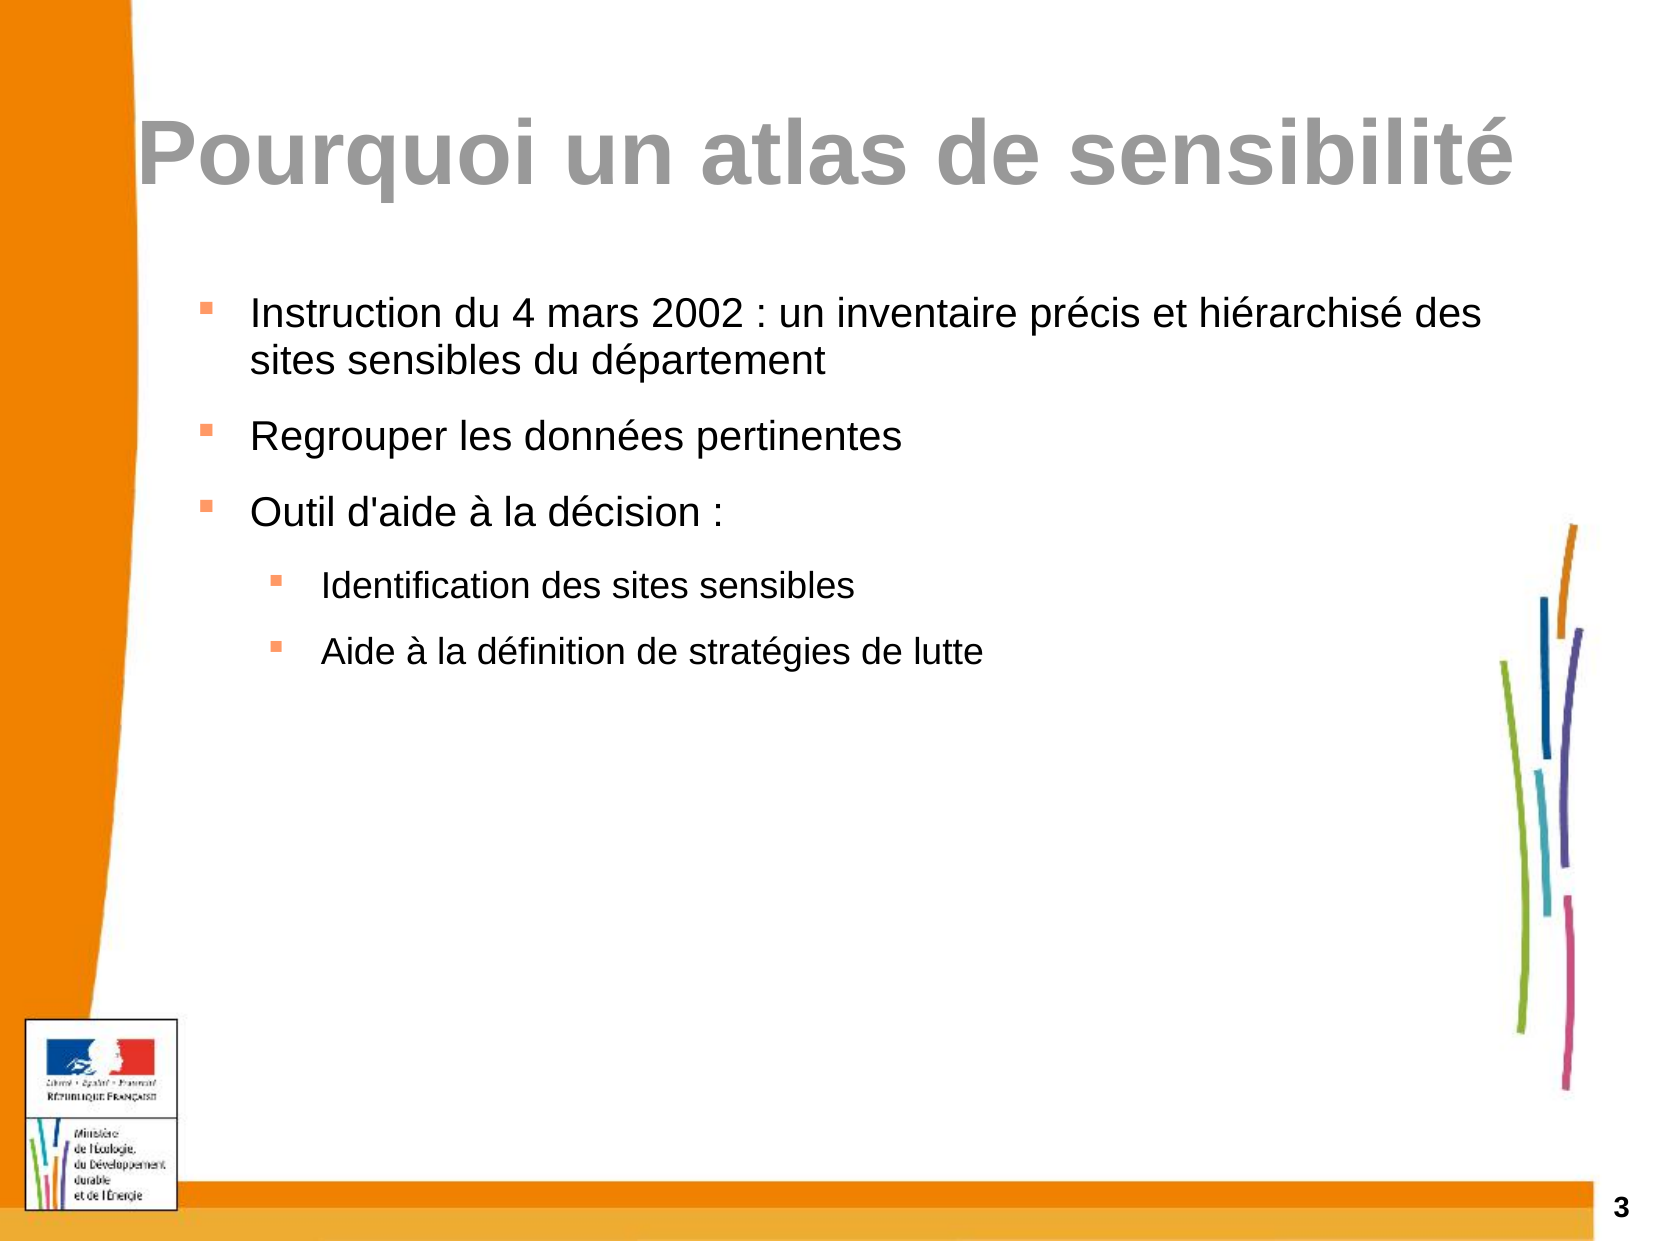

# Pourquoi un atlas de sensibilité
Instruction du 4 mars 2002 : un inventaire précis et hiérarchisé des sites sensibles du département
Regrouper les données pertinentes
Outil d'aide à la décision :
Identification des sites sensibles
Aide à la définition de stratégies de lutte
3